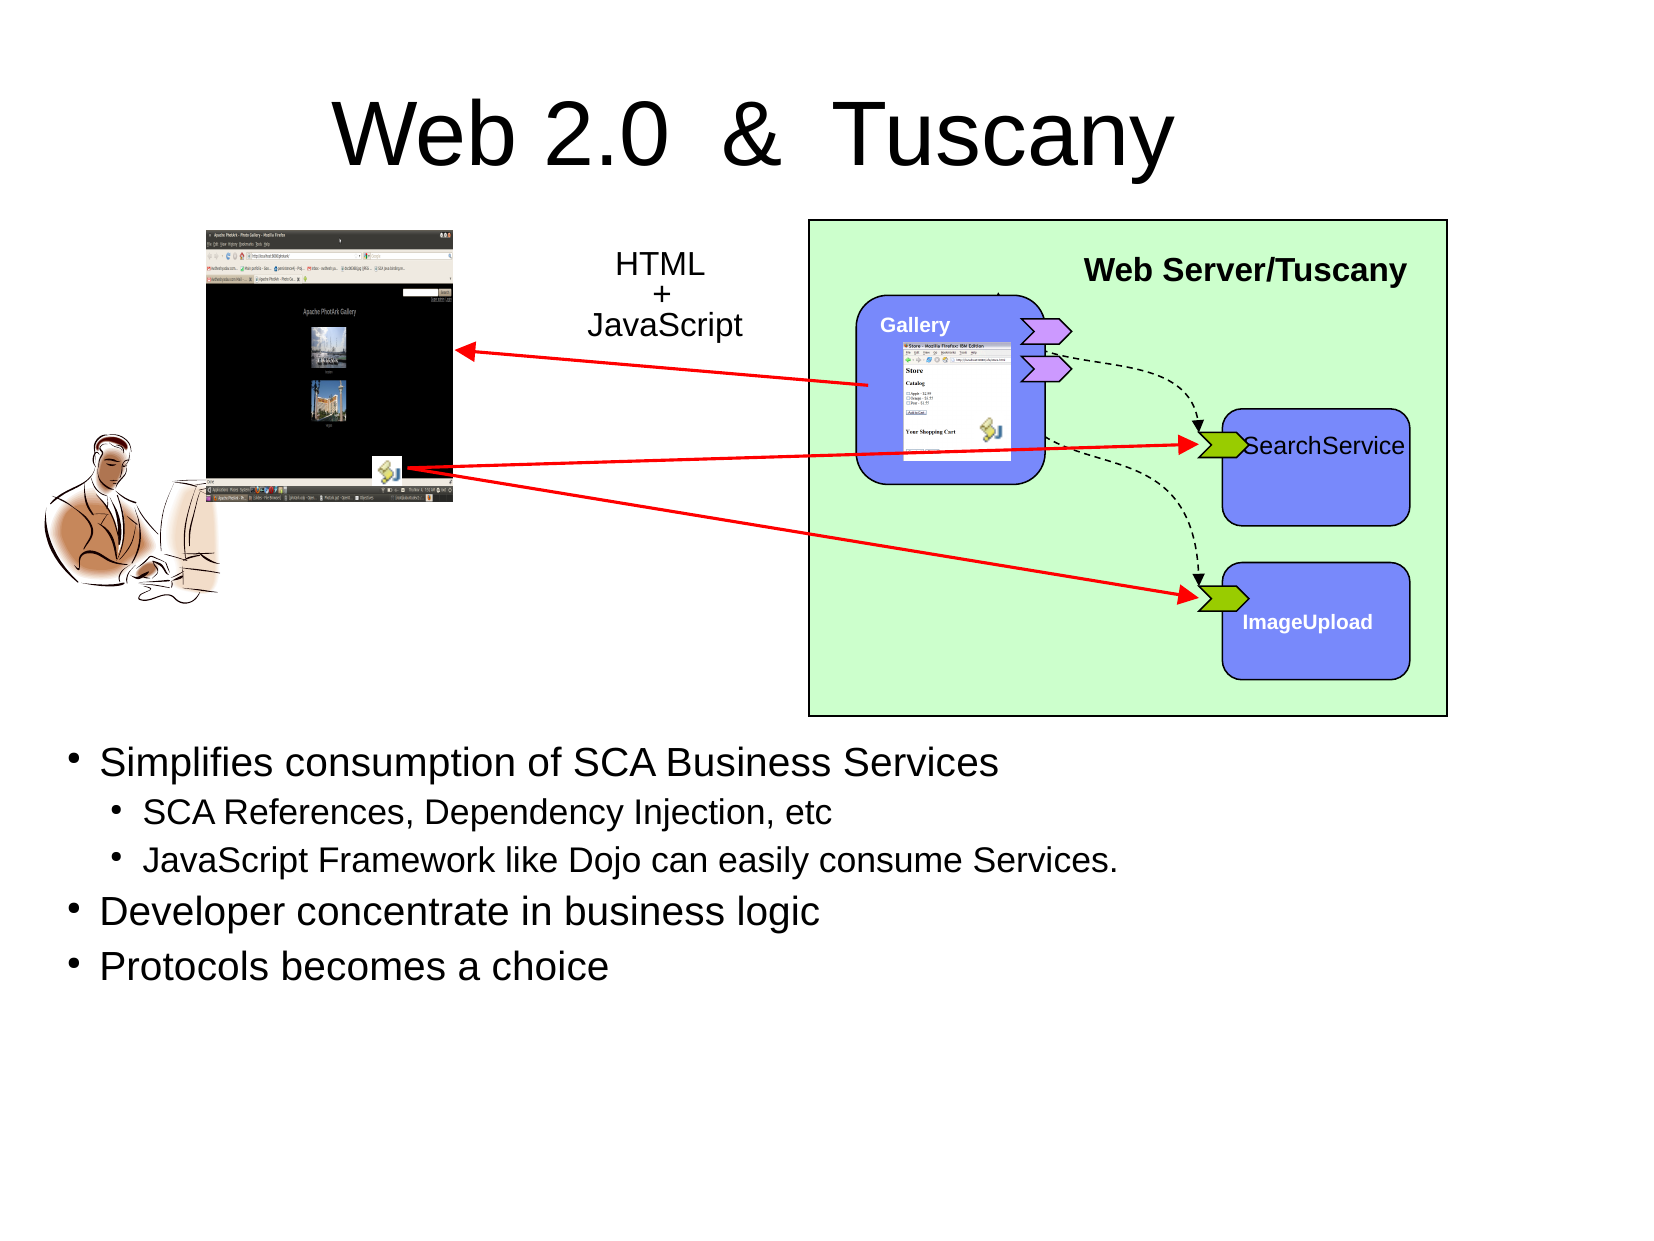

# Web 2.0 & Tuscany
 HTML
 +
JavaScript
Web Server/Tuscany
Gallery
SearchService
ImageUpload
Simplifies consumption of SCA Business Services
SCA References, Dependency Injection, etc
JavaScript Framework like Dojo can easily consume Services.
Developer concentrate in business logic
Protocols becomes a choice